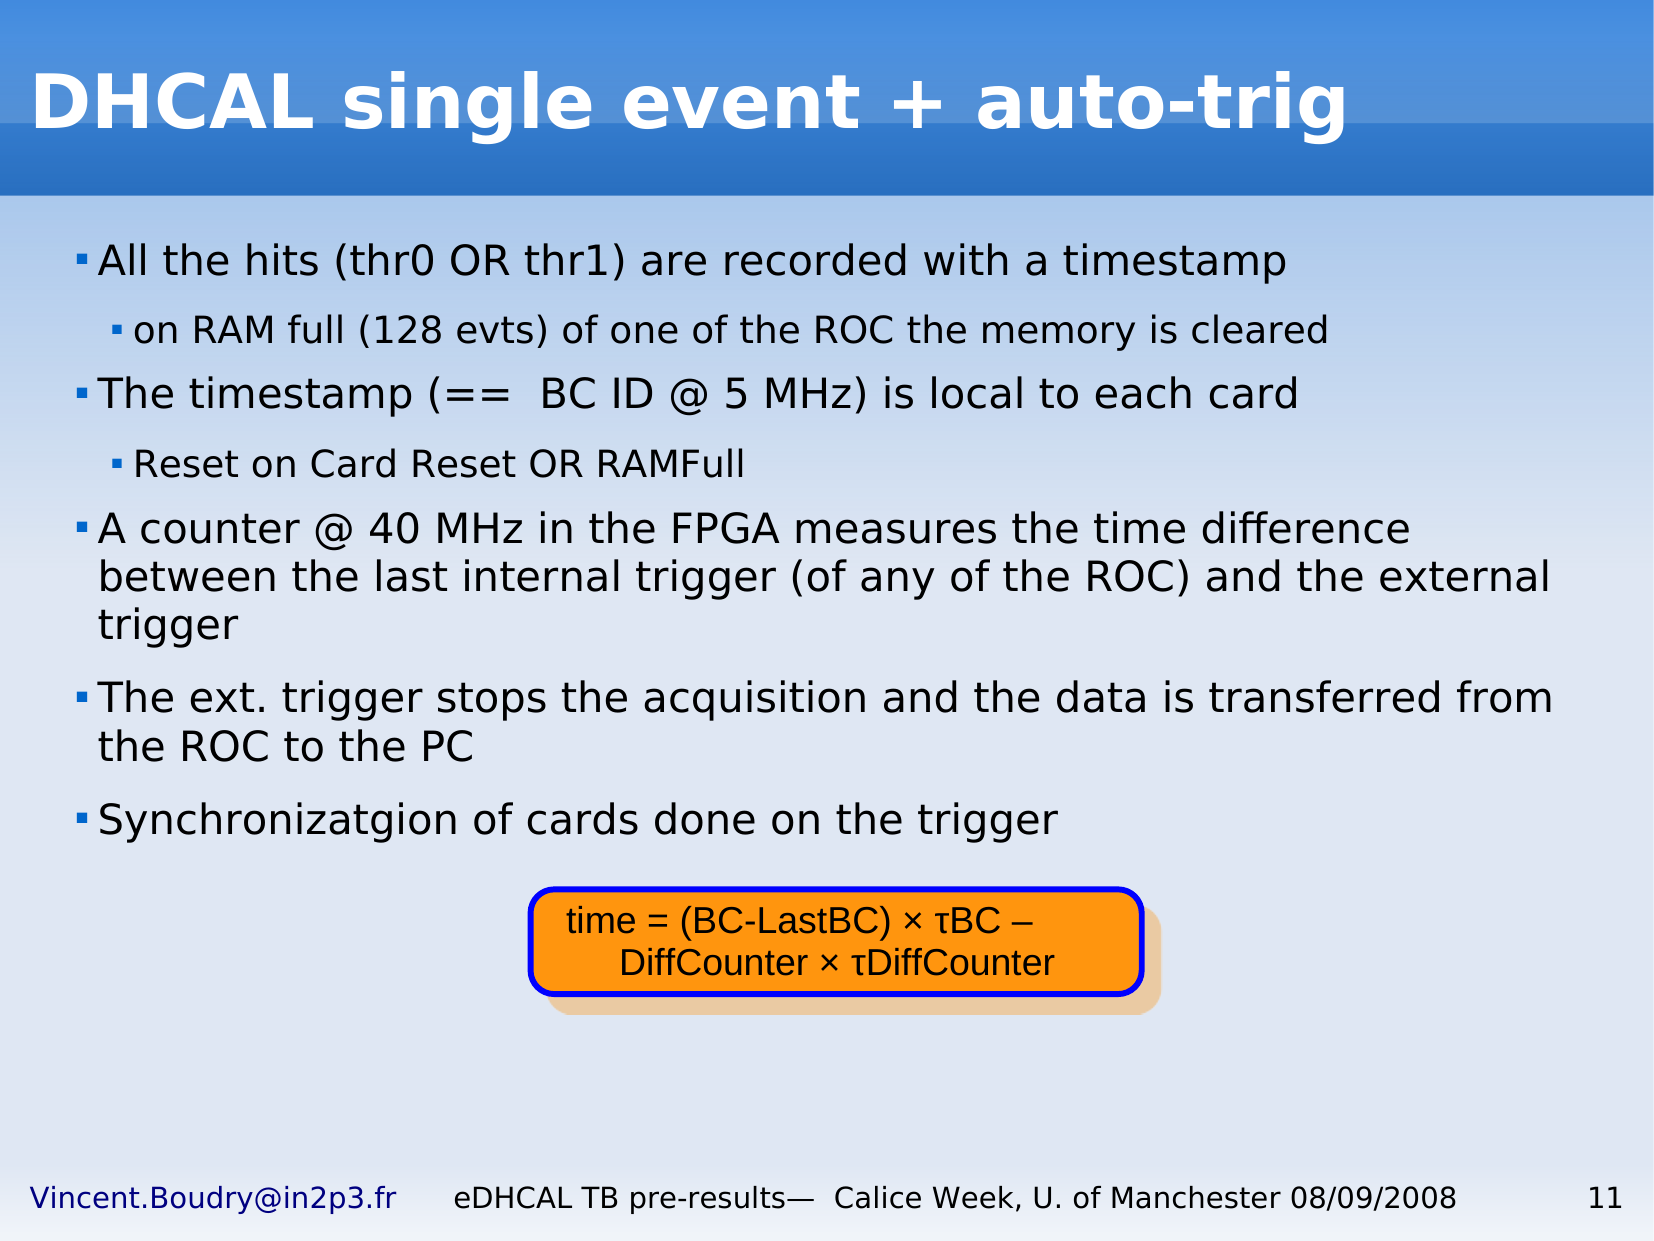

# DHCAL single event + auto-trig
All the hits (thr0 OR thr1) are recorded with a timestamp
on RAM full (128 evts) of one of the ROC the memory is cleared
The timestamp (== BC ID @ 5 MHz) is local to each card
Reset on Card Reset OR RAMFull
A counter @ 40 MHz in the FPGA measures the time difference between the last internal trigger (of any of the ROC) and the external trigger
The ext. trigger stops the acquisition and the data is transferred from the ROC to the PC
Synchronizatgion of cards done on the trigger
time = (BC-LastBC) × τBC – DiffCounter × τDiffCounter
eDHCAL TB pre-results— Calice Week, U. of Manchester 08/09/2008
11